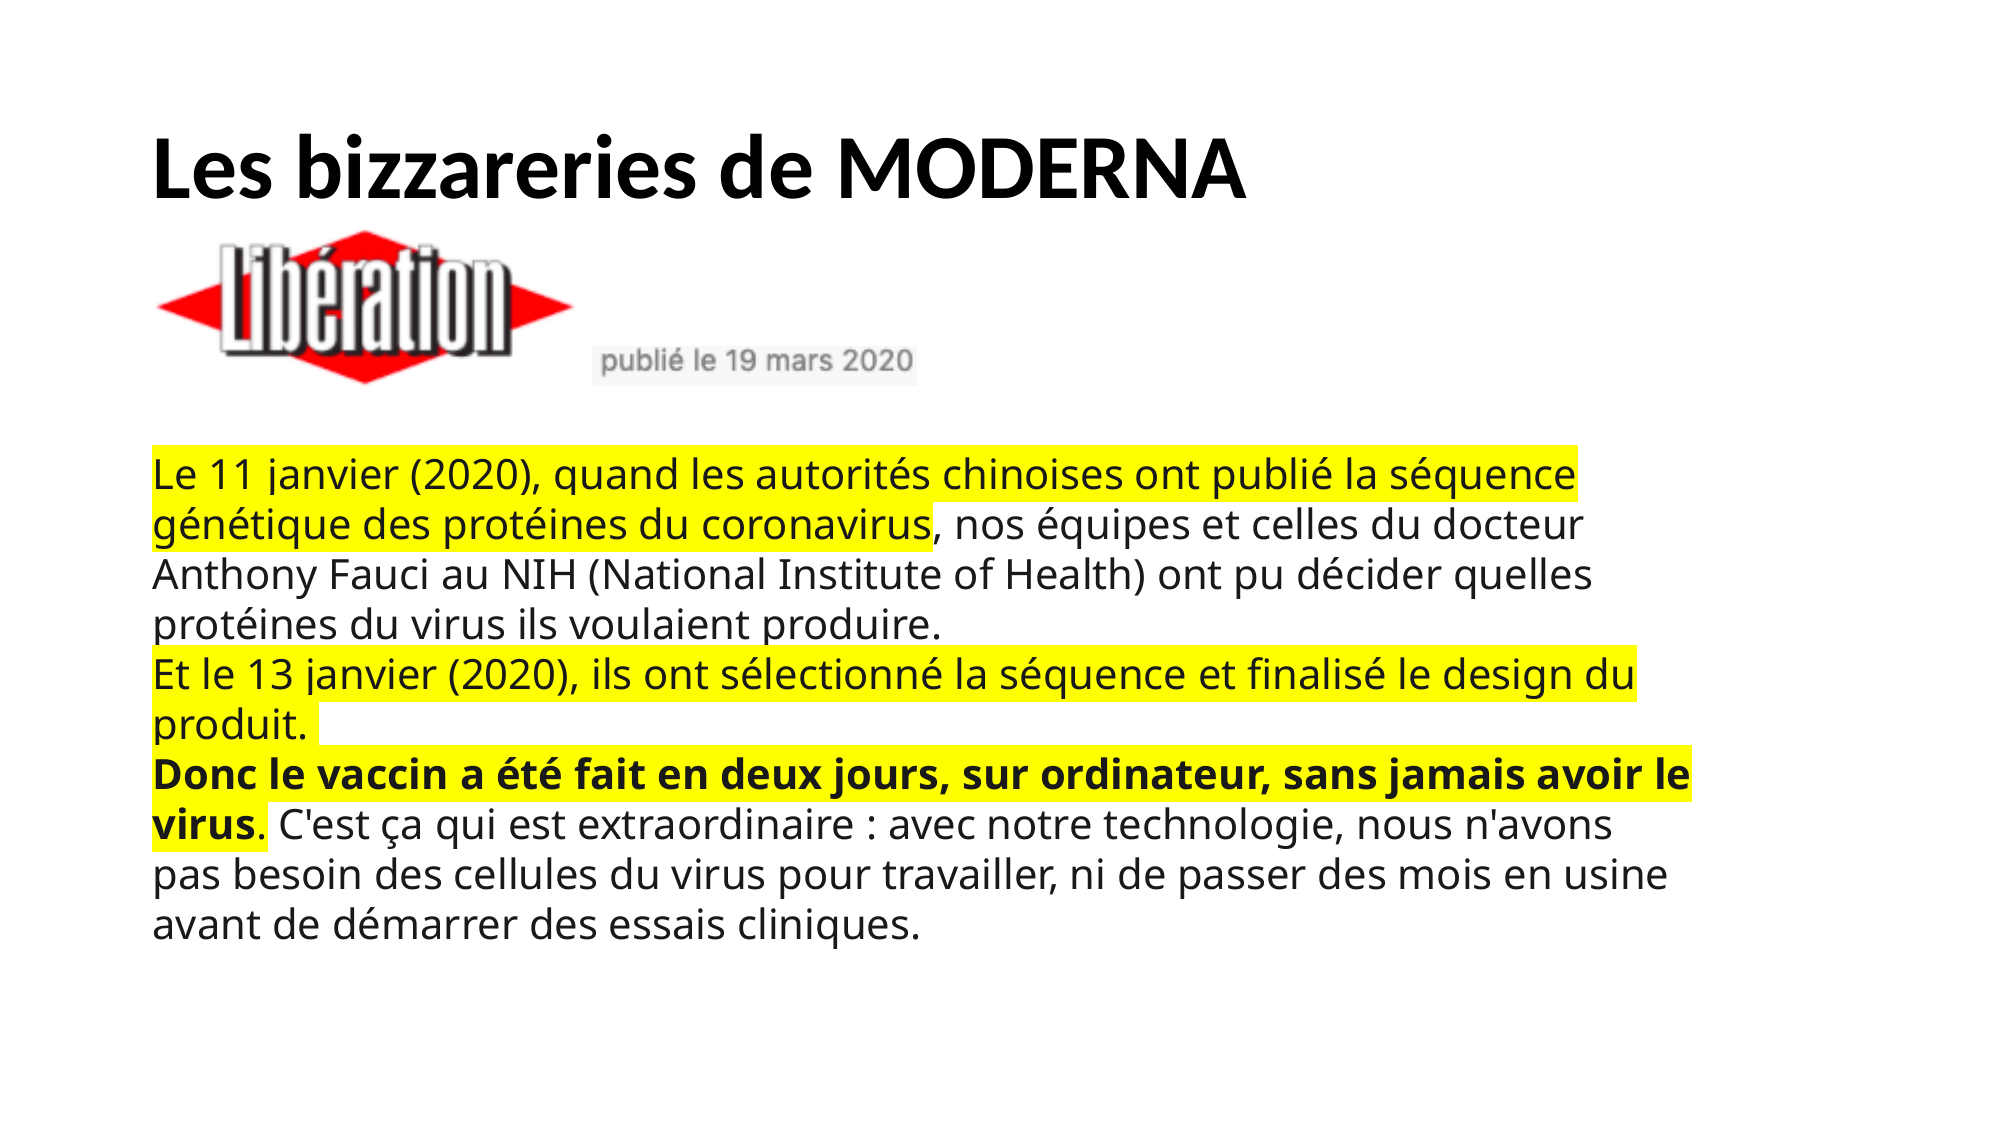

# Les bizzareries de MODERNA
Le 11 janvier (2020), quand les autorités chinoises ont publié la séquence génétique des protéines du coronavirus, nos équipes et celles du docteur Anthony Fauci au NIH (National Institute of Health) ont pu décider quelles protéines du virus ils voulaient produire.
Et le 13 janvier (2020), ils ont sélectionné la séquence et finalisé le design du produit.
Donc le vaccin a été fait en deux jours, sur ordinateur, sans jamais avoir le virus. C'est ça qui est extraordinaire : avec notre technologie, nous n'avons pas besoin des cellules du virus pour travailler, ni de passer des mois en usine avant de démarrer des essais cliniques.